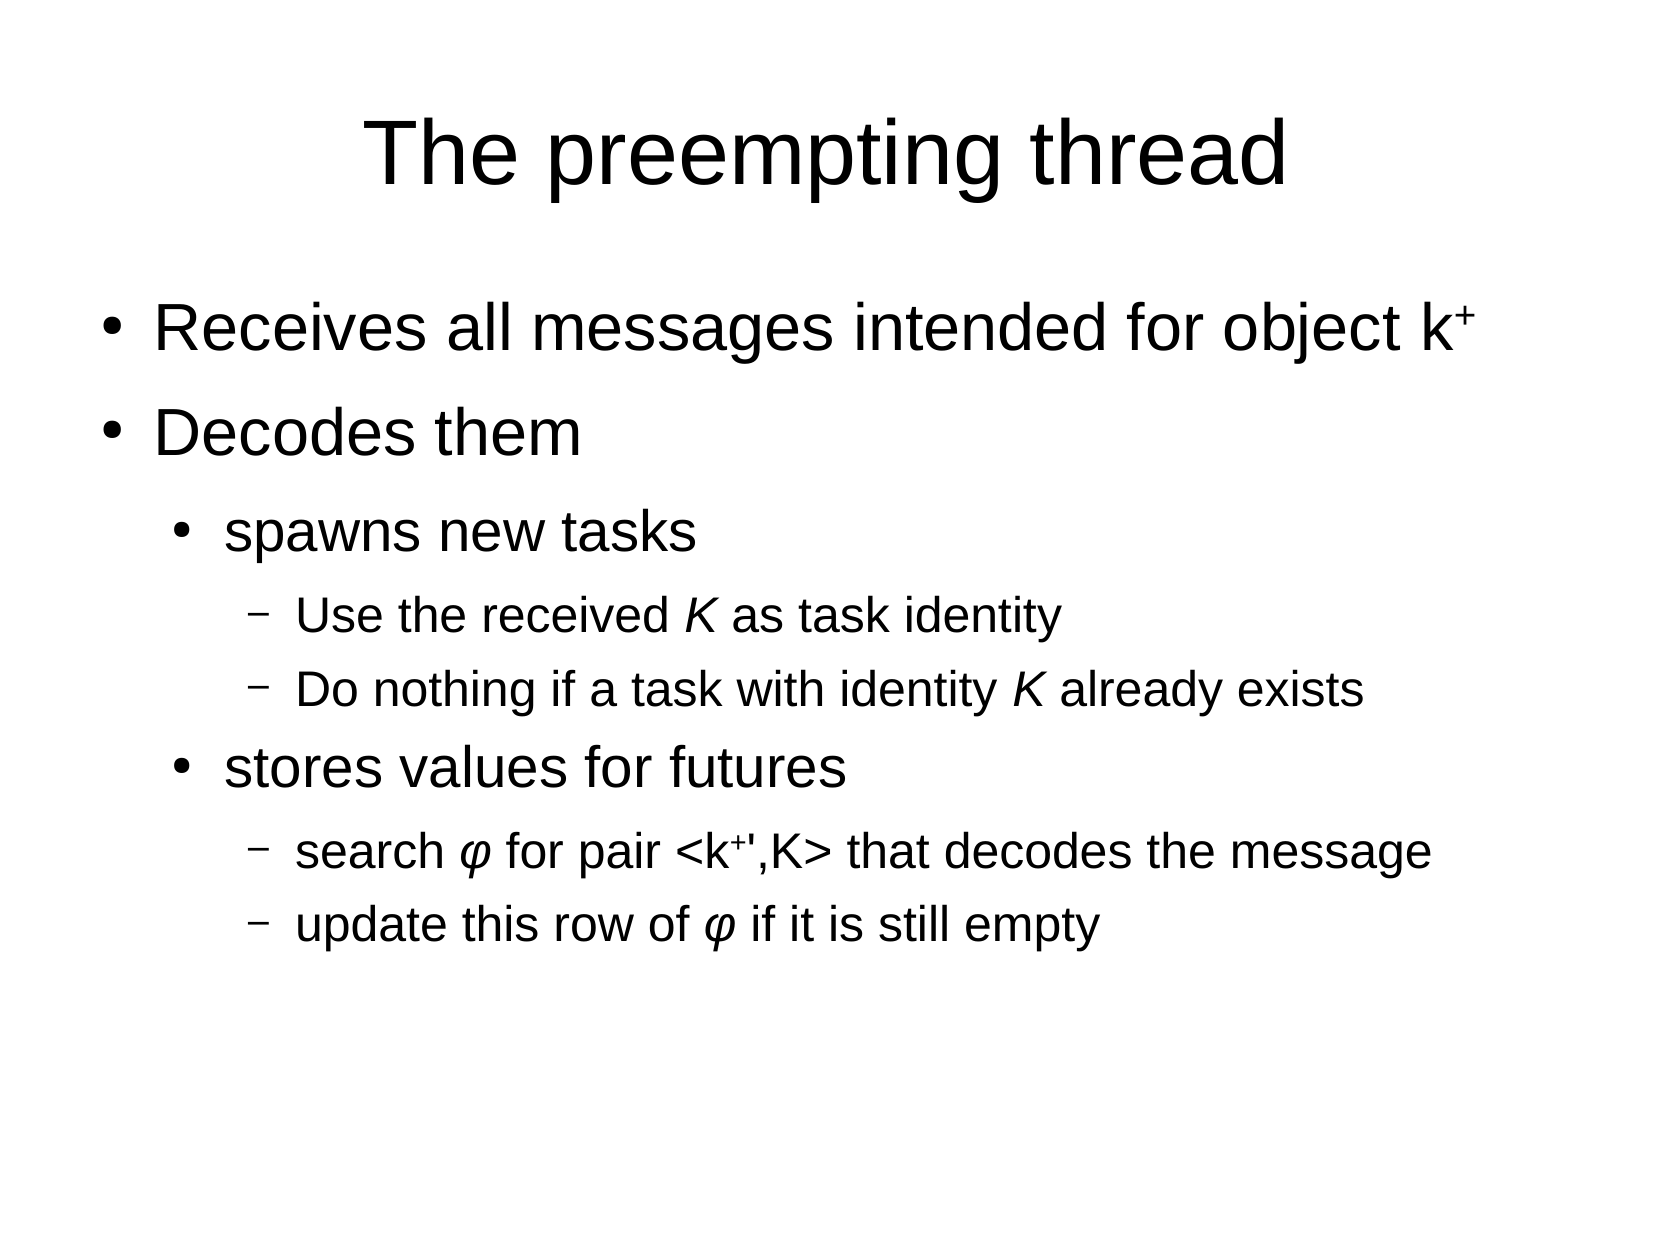

# The preempting thread
Receives all messages intended for object k+
Decodes them
spawns new tasks
Use the received K as task identity
Do nothing if a task with identity K already exists
stores values for futures
search φ for pair <k+',K> that decodes the message
update this row of φ if it is still empty